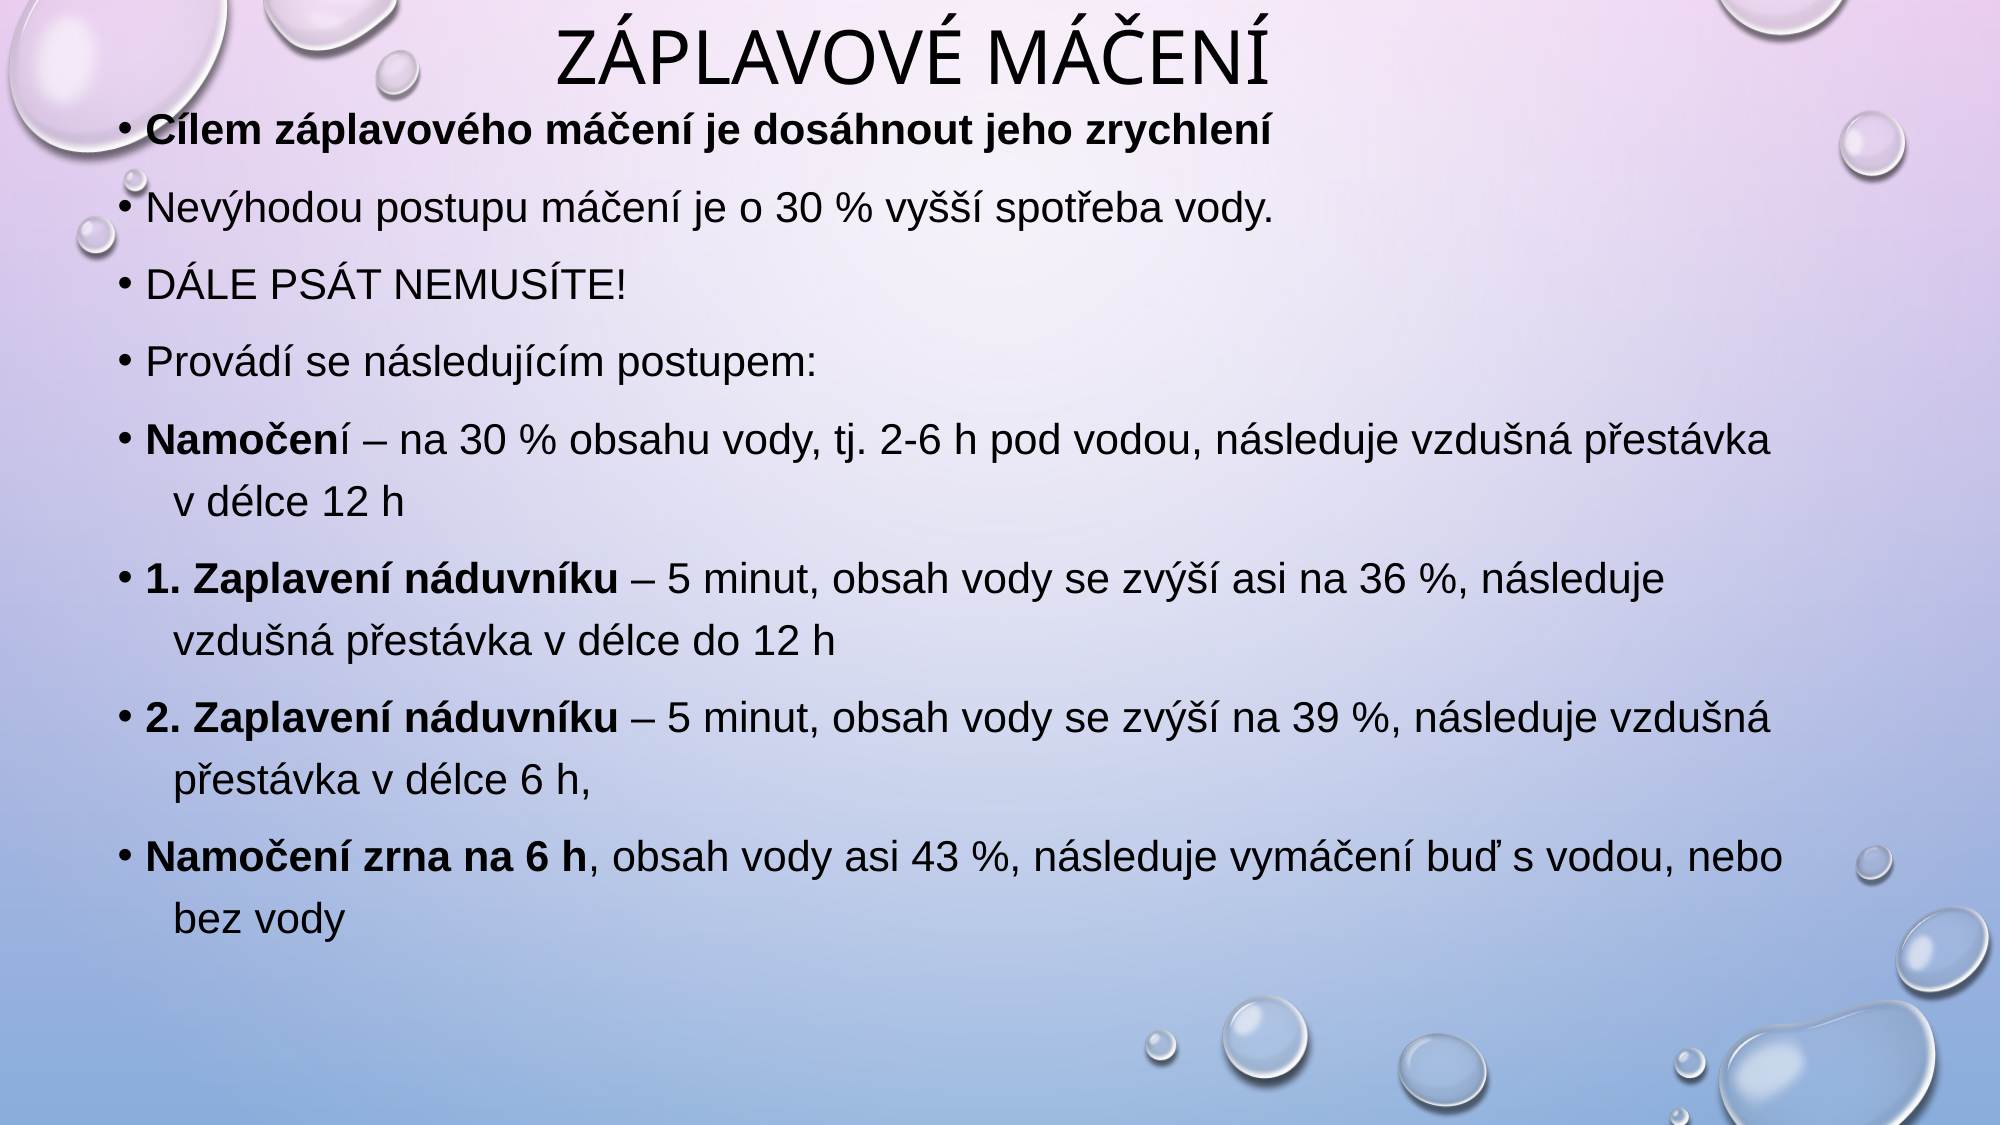

# Záplavové máčení
Cílem záplavového máčení je dosáhnout jeho zrychlení
Nevýhodou postupu máčení je o 30 % vyšší spotřeba vody.
DÁLE PSÁT NEMUSÍTE!
Provádí se následujícím postupem:
Namočení – na 30 % obsahu vody, tj. 2-6 h pod vodou, následuje vzdušná přestávka v délce 12 h
1. Zaplavení náduvníku – 5 minut, obsah vody se zvýší asi na 36 %, následuje vzdušná přestávka v délce do 12 h
2. Zaplavení náduvníku – 5 minut, obsah vody se zvýší na 39 %, následuje vzdušná přestávka v délce 6 h,
Namočení zrna na 6 h, obsah vody asi 43 %, následuje vymáčení buď s vodou, nebo bez vody